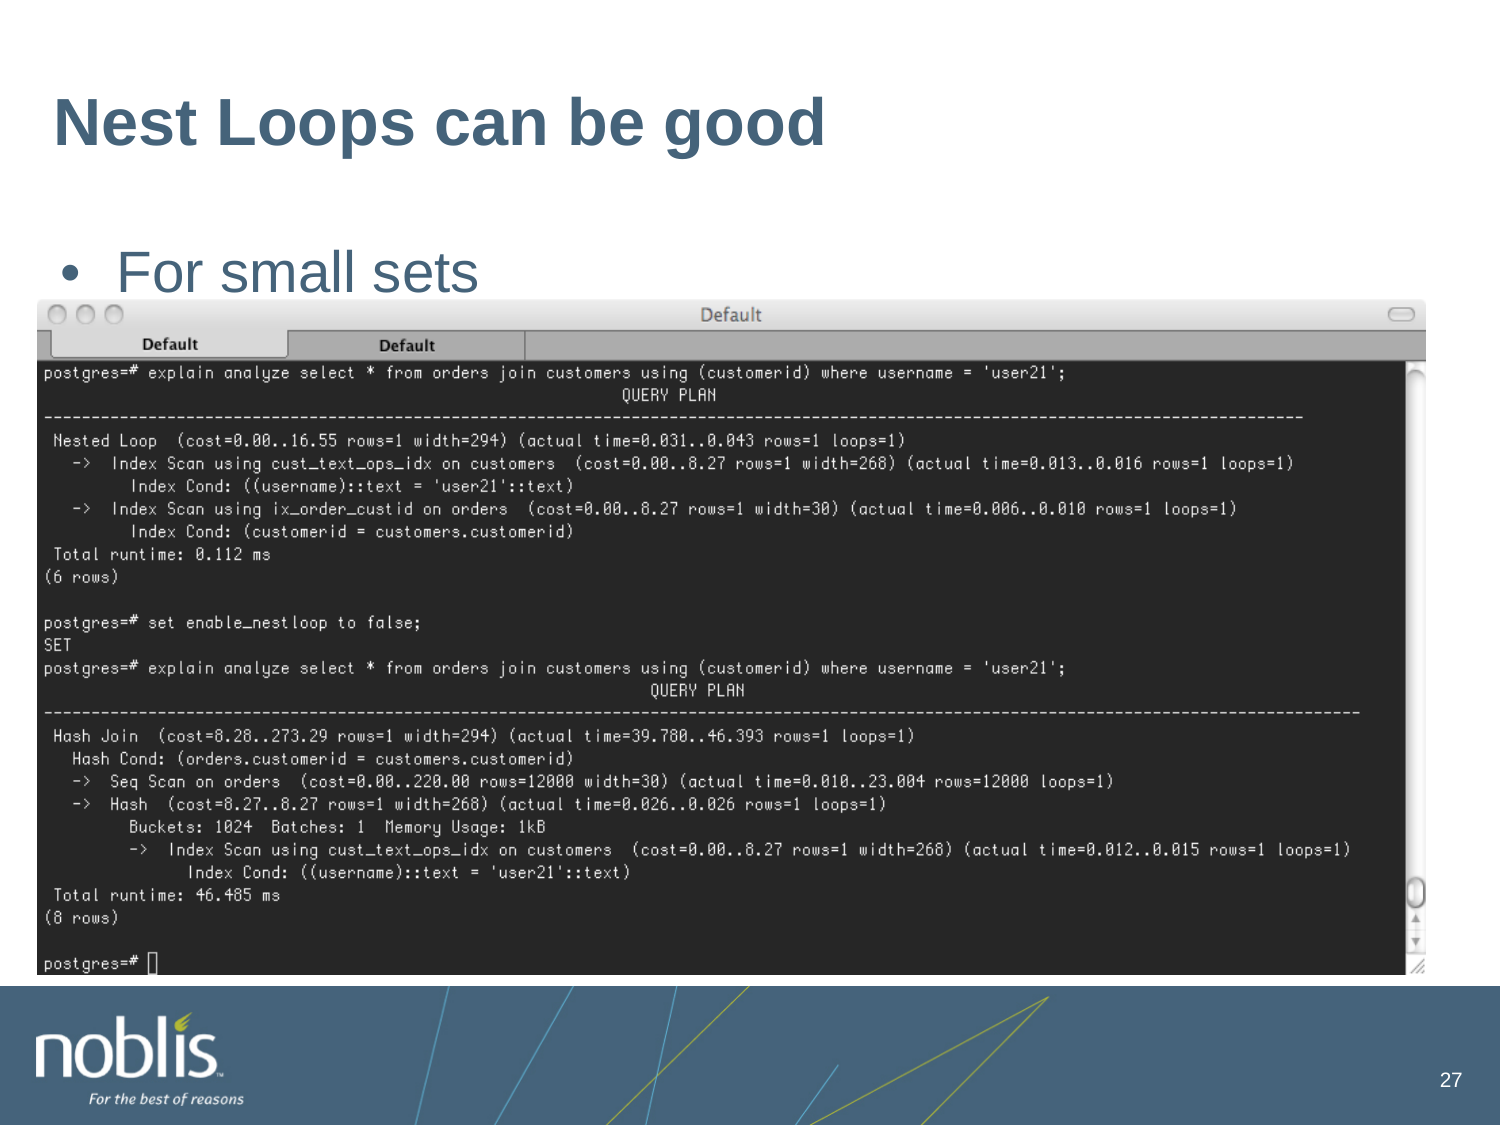

# Nest Loops can be good
For small sets